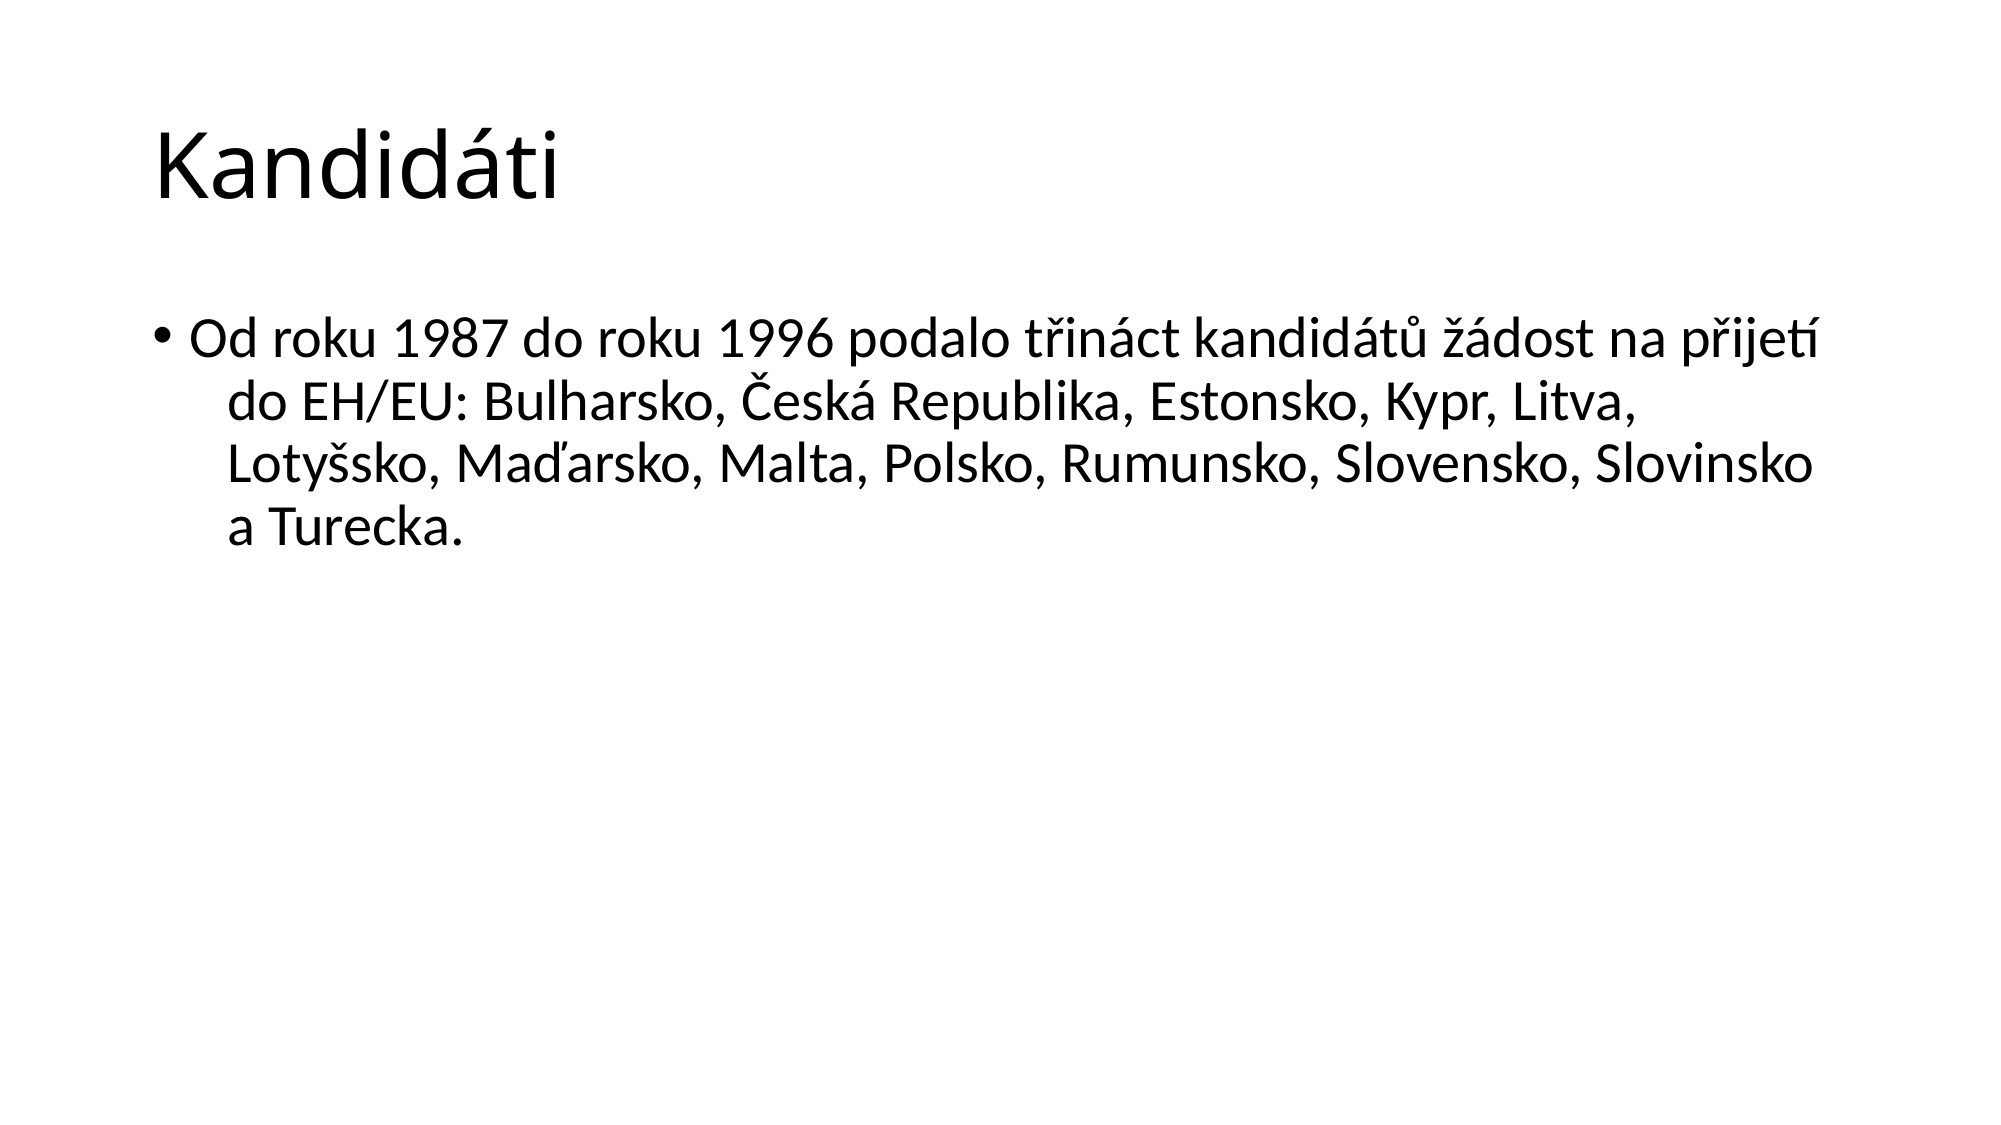

# Kandidáti
Od roku 1987 do roku 1996 podalo třináct kandidátů žádost na přijetí do EH/EU: Bulharsko, Česká Republika, Estonsko, Kypr, Litva, Lotyšsko, Maďarsko, Malta, Polsko, Rumunsko, Slovensko, Slovinsko a Turecka.